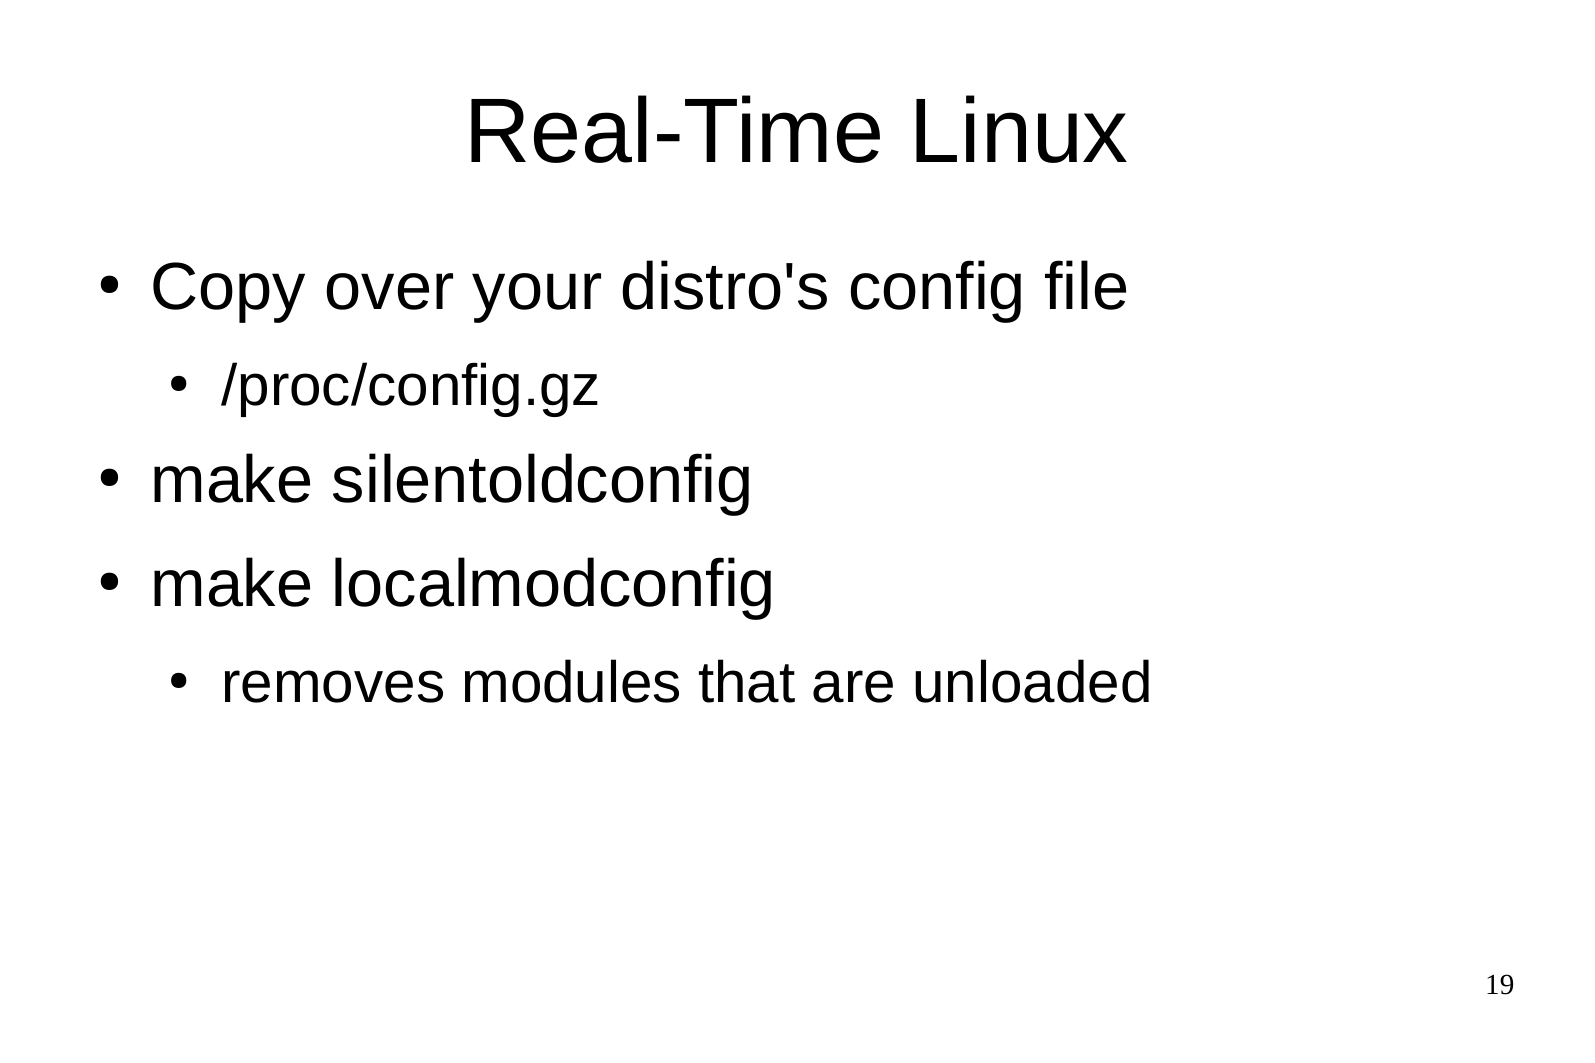

# Real-Time Linux
Copy over your distro's config file
/proc/config.gz
make silentoldconfig
make localmodconfig
removes modules that are unloaded
19